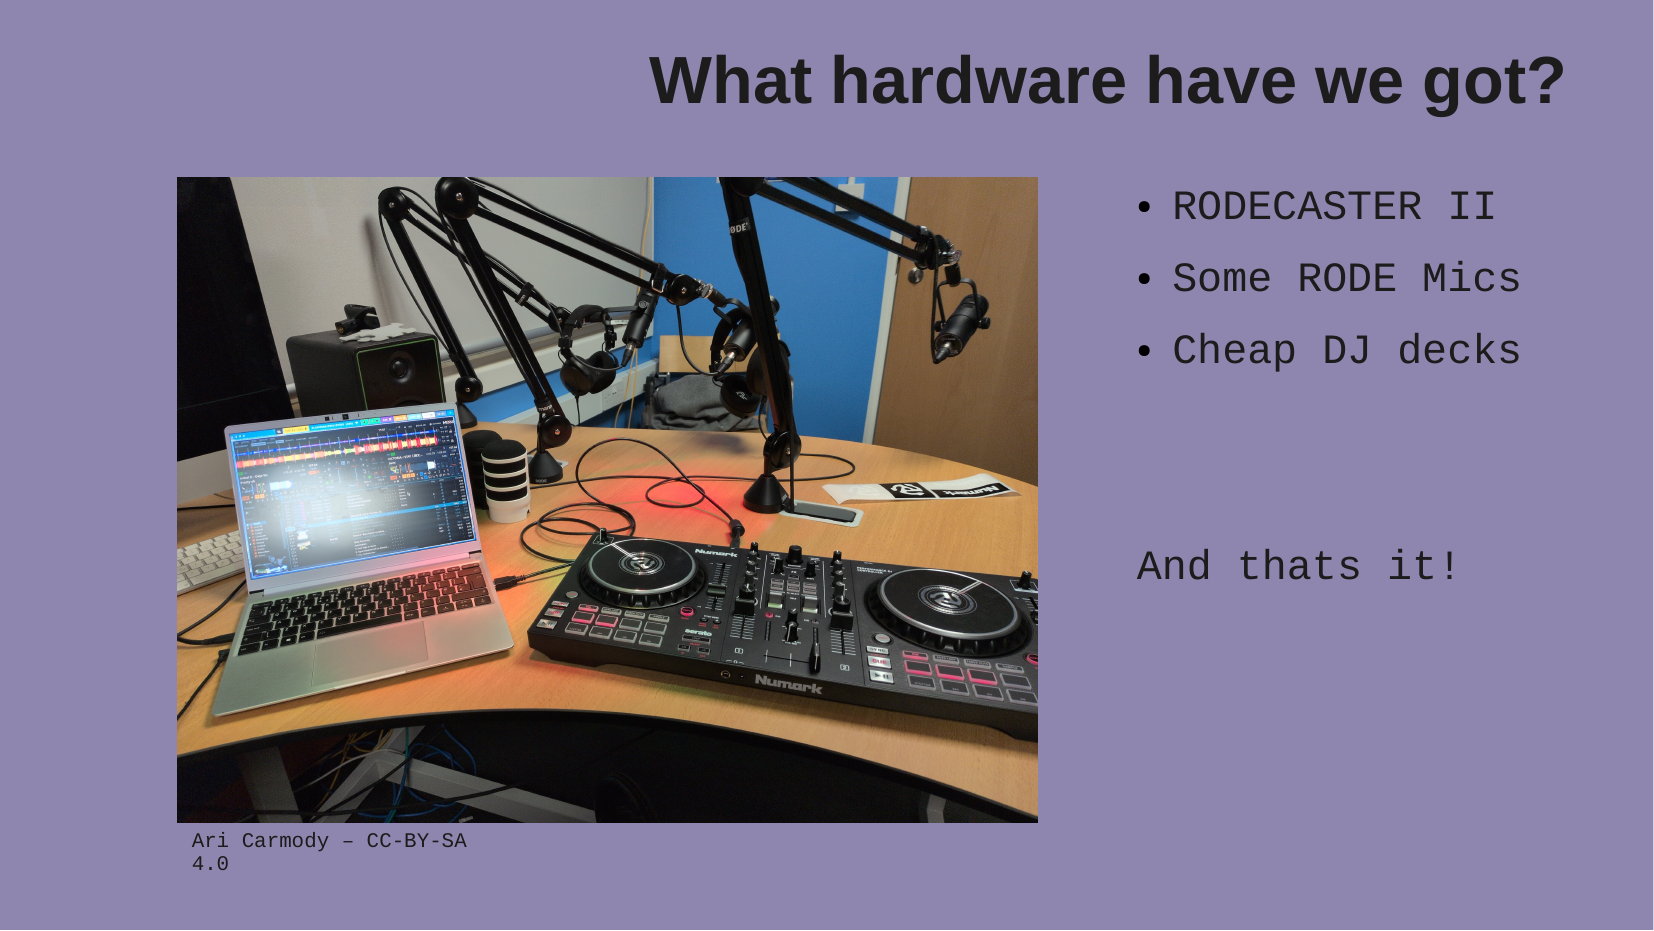

# What hardware have we got?
RODECASTER II
Some RODE Mics
Cheap DJ decks
And thats it!
Ari Carmody – CC-BY-SA 4.0